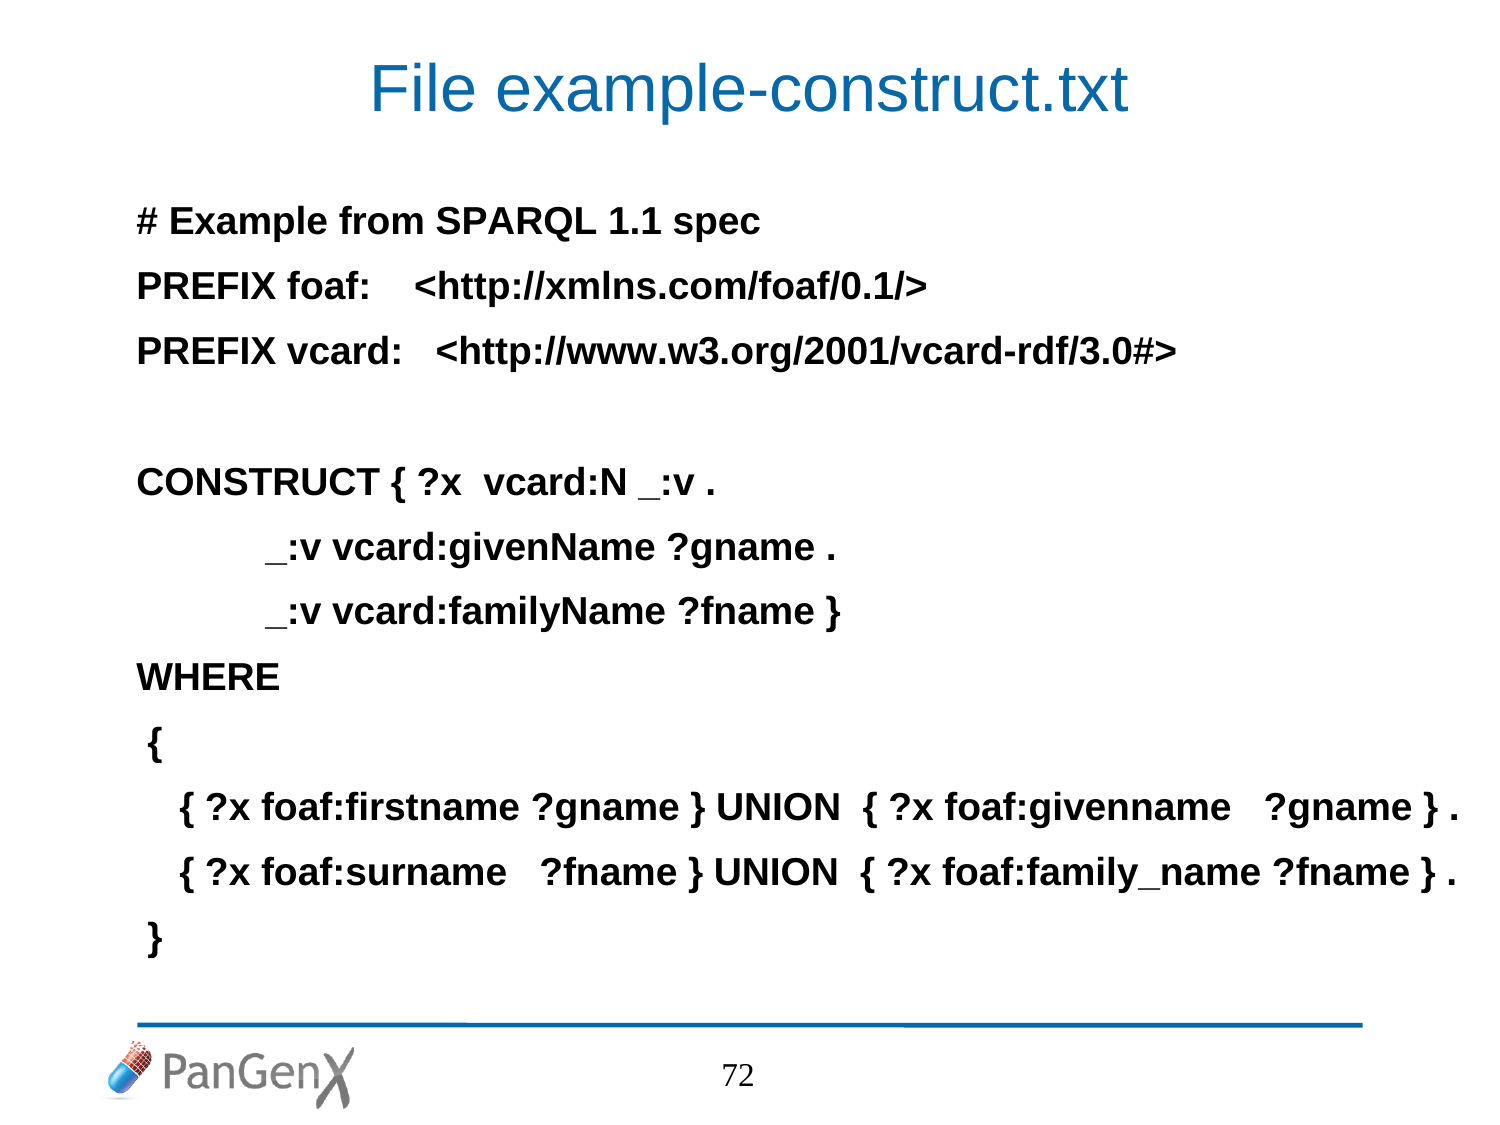

# File example-construct.txt
# Example from SPARQL 1.1 spec
PREFIX foaf: <http://xmlns.com/foaf/0.1/>
PREFIX vcard: <http://www.w3.org/2001/vcard-rdf/3.0#>
CONSTRUCT { ?x vcard:N _:v .
 _:v vcard:givenName ?gname .
 _:v vcard:familyName ?fname }
WHERE
 {
 { ?x foaf:firstname ?gname } UNION { ?x foaf:givenname ?gname } .
 { ?x foaf:surname ?fname } UNION { ?x foaf:family_name ?fname } .
 }
72